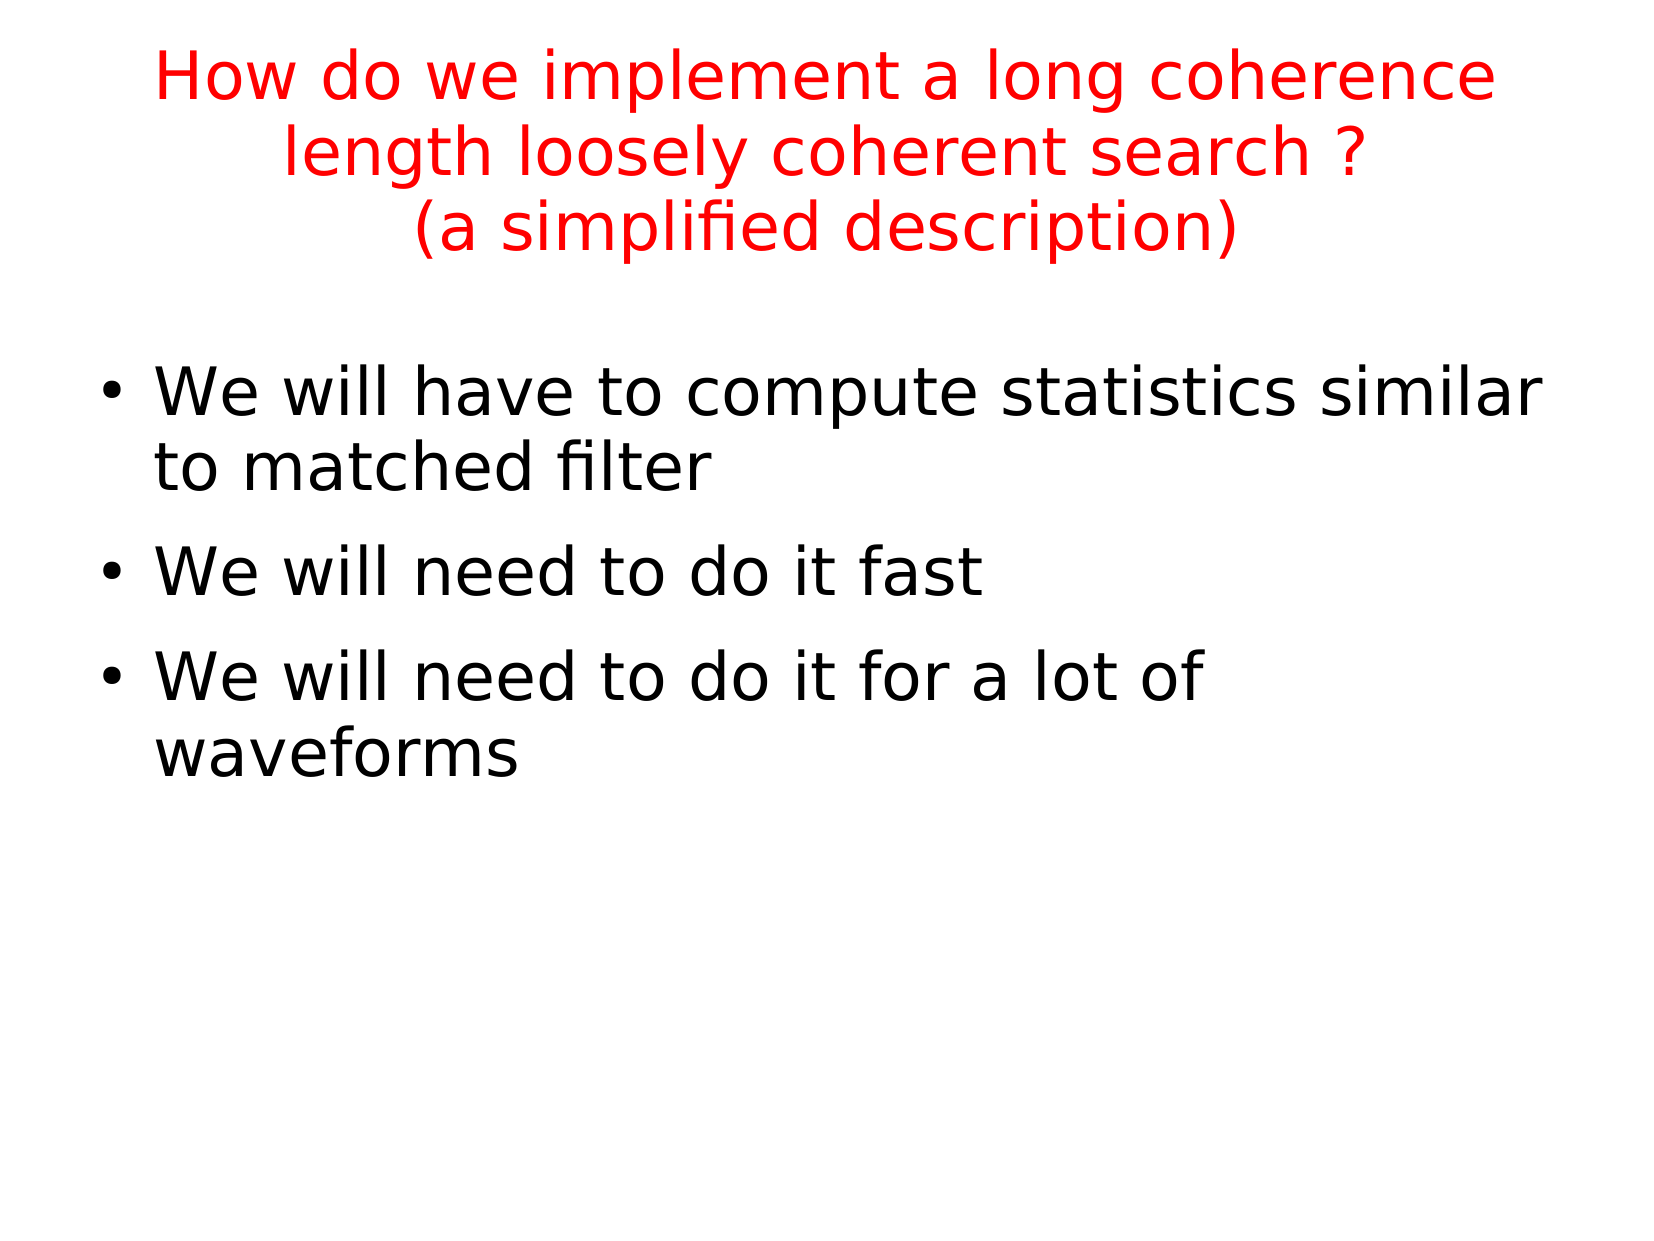

# How do we implement a long coherence length loosely coherent search ? (a simplified description)
We will have to compute statistics similar to matched filter
We will need to do it fast
We will need to do it for a lot of waveforms